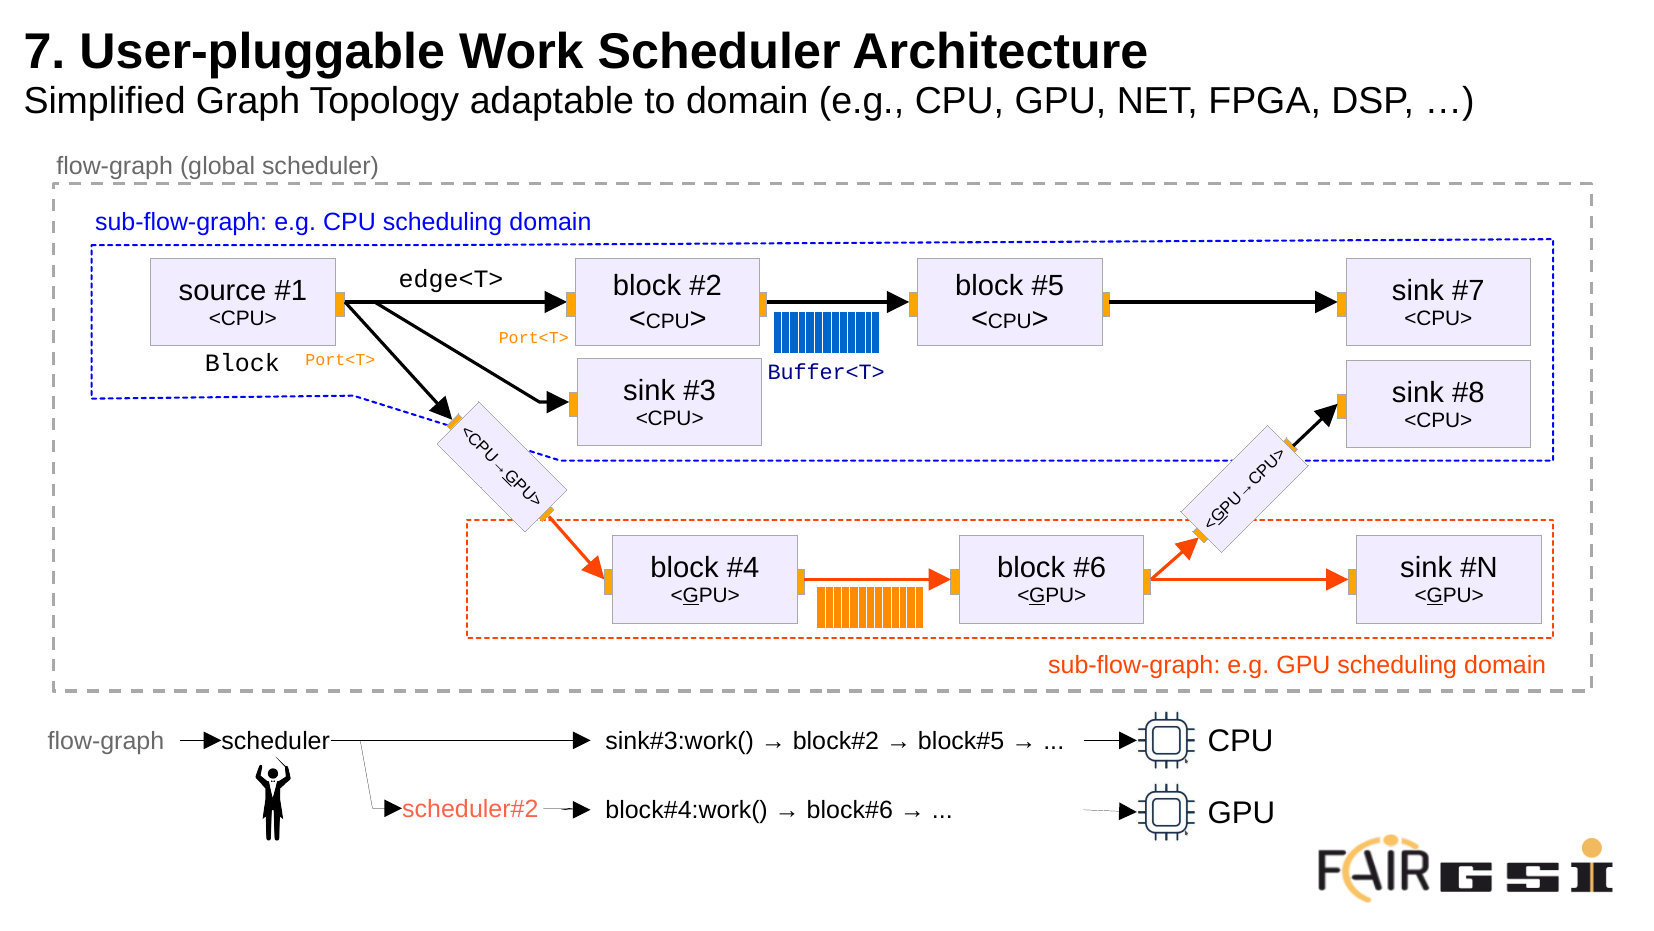

# 7. User-pluggable Work Scheduler Architecture Simplified Graph Topology adaptable to domain (e.g., CPU, GPU, NET, FPGA, DSP, …)
flow-graph (global scheduler)
sub-flow-graph: e.g. CPU scheduling domain
source #1
<CPU>
block #2
<CPU>
block #5
<CPU>
sink #7
<CPU>
edge<T>
| | | | | | | | | | | | | |
| --- | --- | --- | --- | --- | --- | --- | --- | --- | --- | --- | --- | --- |
Port<T>
Block
Port<T>
Buffer<T>
sink #3
<CPU>
sink #8
<CPU>
<CPU→GPU>
<GPU→CPU>
block #4
<GPU>
block #6
<GPU>
sink #N
<GPU>
| | | | | | | | | | | | | |
| --- | --- | --- | --- | --- | --- | --- | --- | --- | --- | --- | --- | --- |
sub-flow-graph: e.g. GPU scheduling domain
CPU
flow-graph
scheduler
sink#3:work() → block#2 → block#5 → ...
scheduler#2
GPU
block#4:work() → block#6 → ...